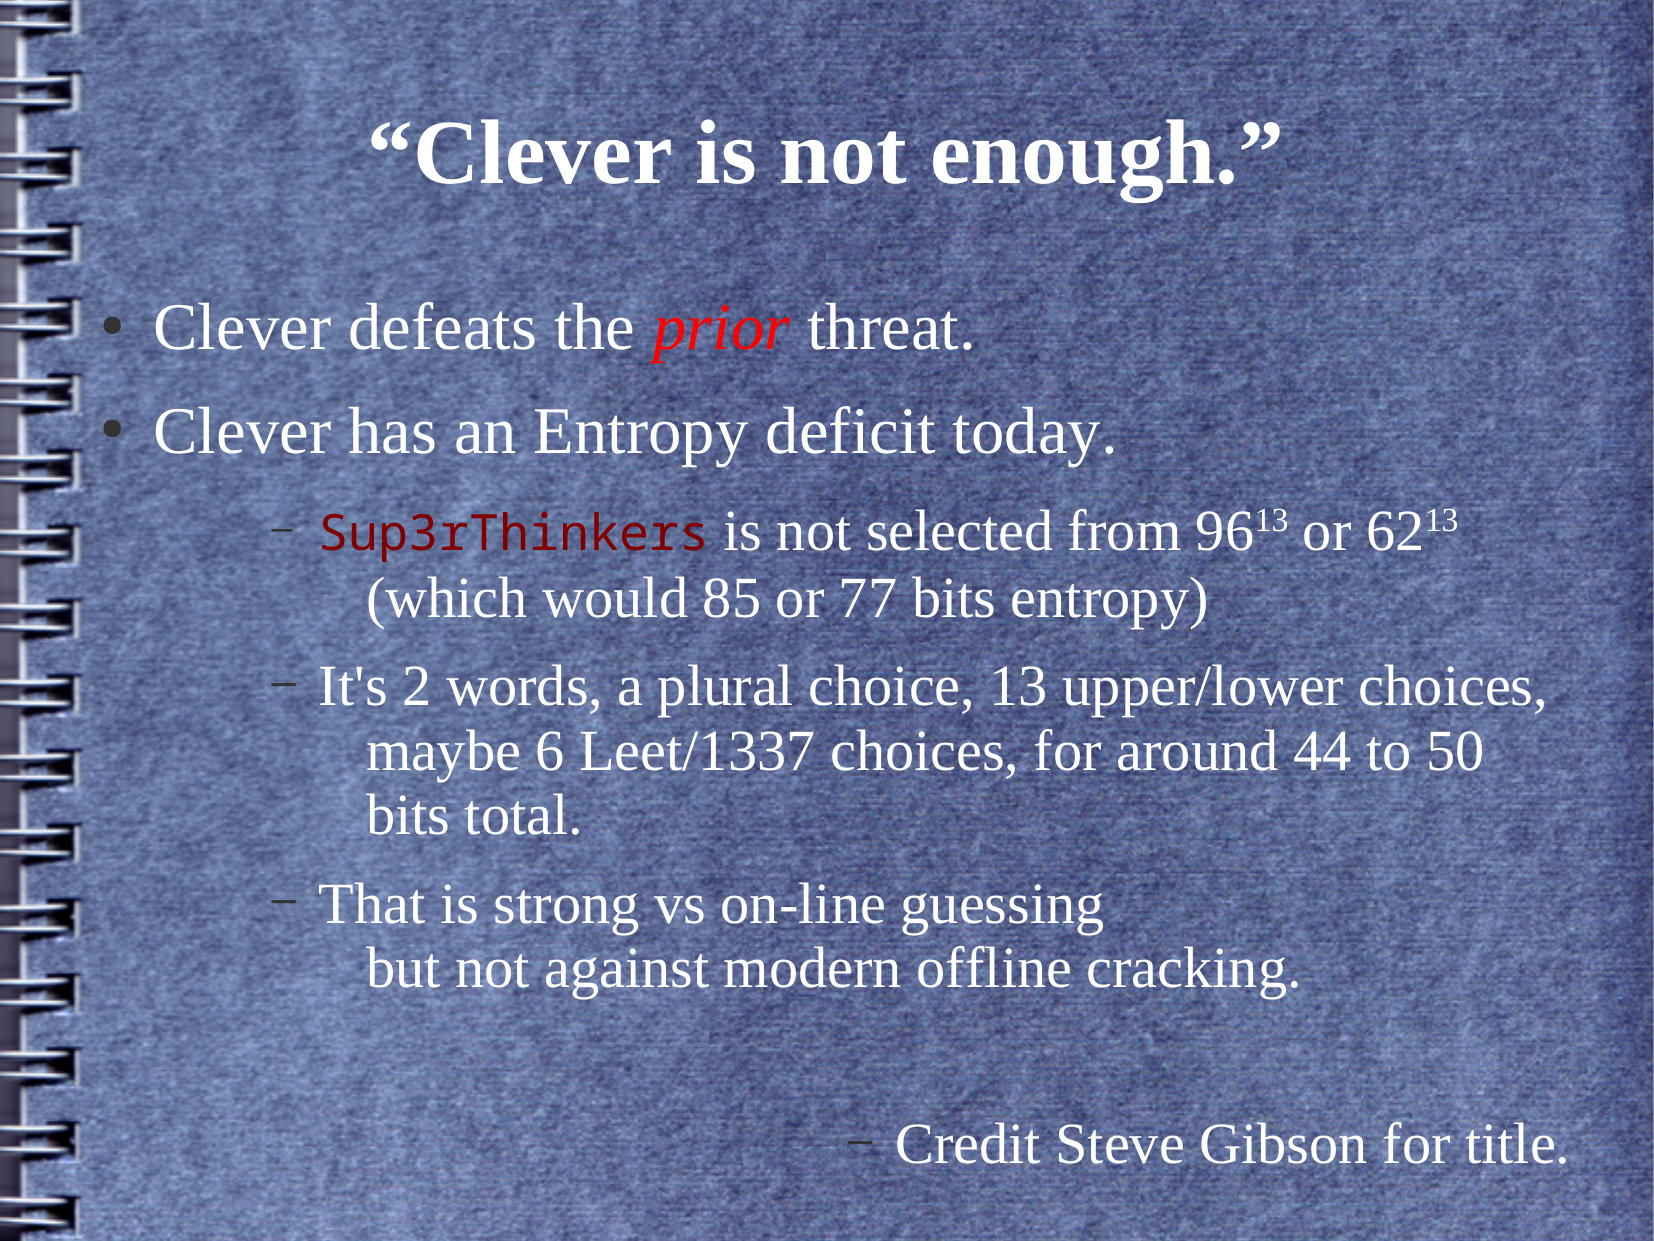

# “Clever is not enough.”
Clever defeats the prior threat.
Clever has an Entropy deficit today.
Sup3rThinkers is not selected from 9613 or 6213 (which would 85 or 77 bits entropy)
It's 2 words, a plural choice, 13 upper/lower choices, maybe 6 Leet/1337 choices, for around 44 to 50 bits total.
That is strong vs on-line guessing
but not against modern offline cracking.
Credit Steve Gibson for title.